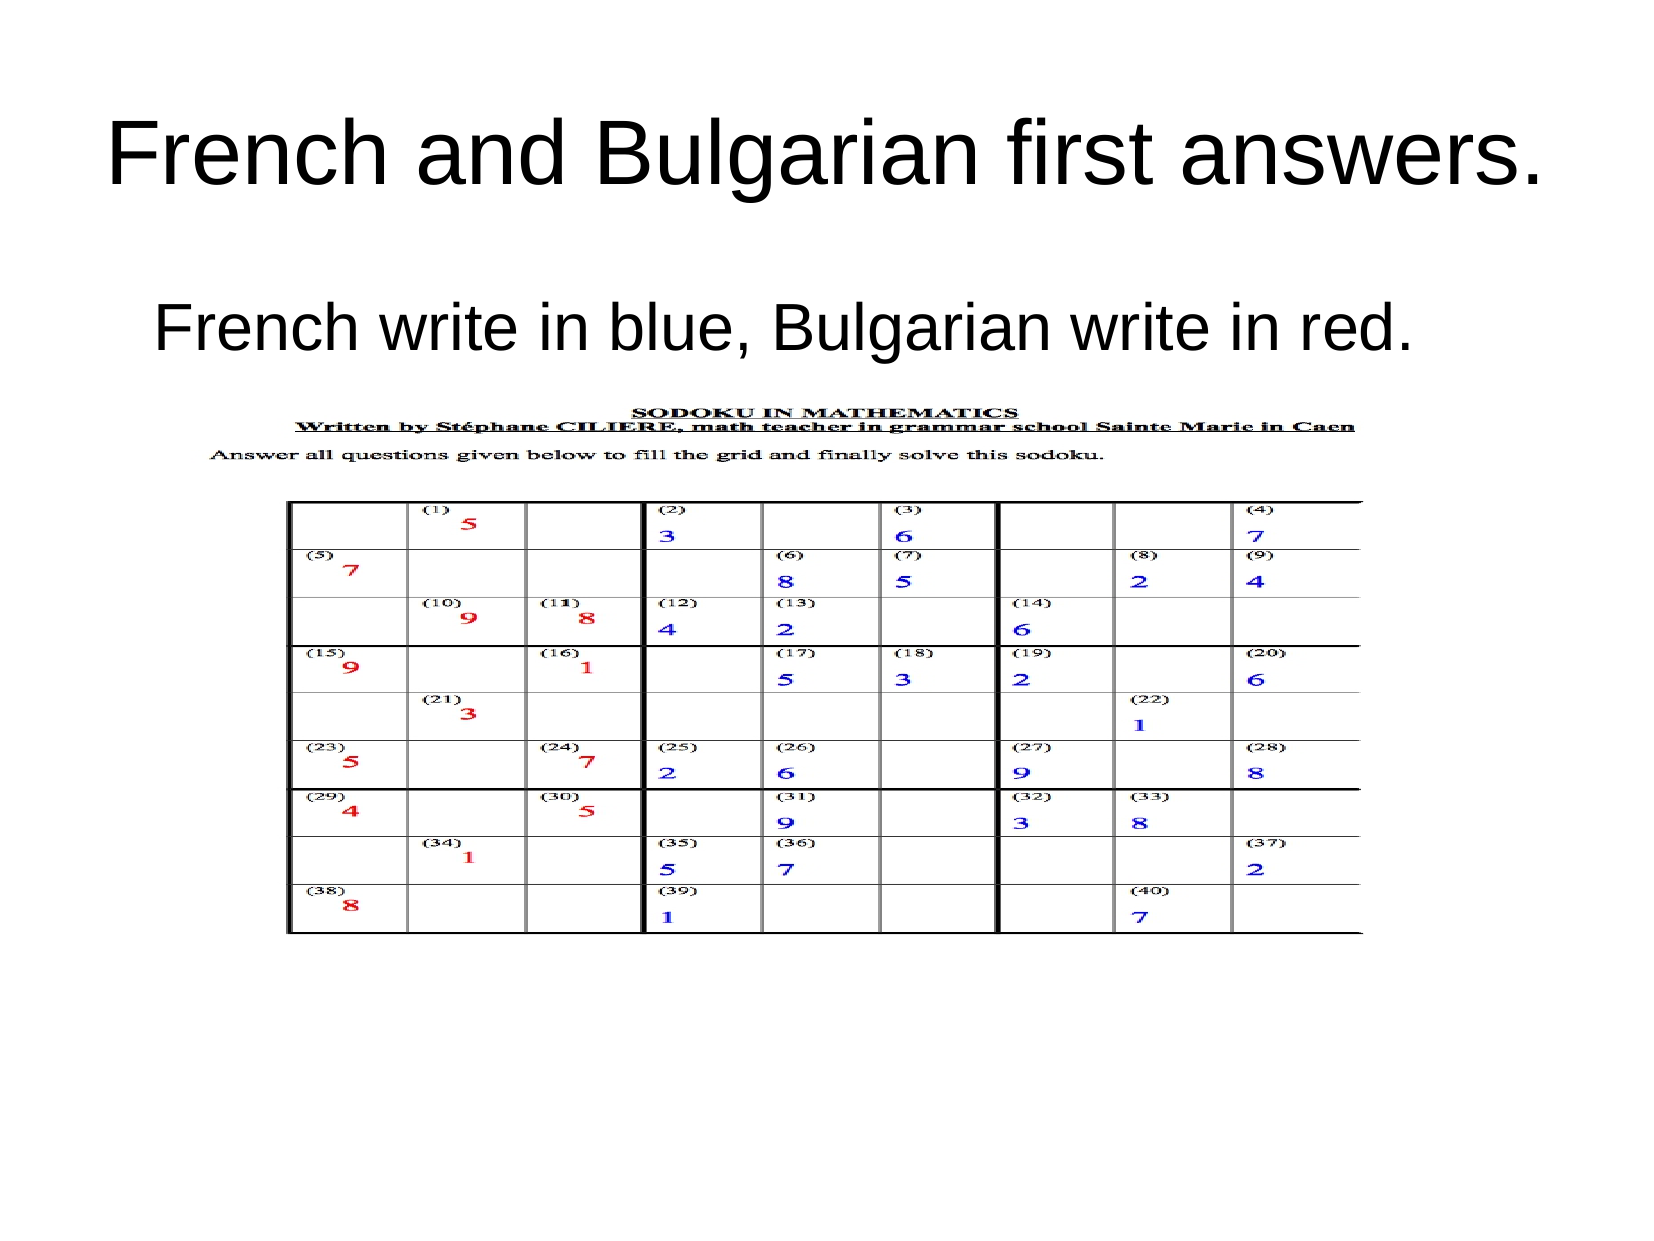

# French and Bulgarian first answers.
French write in blue, Bulgarian write in red.